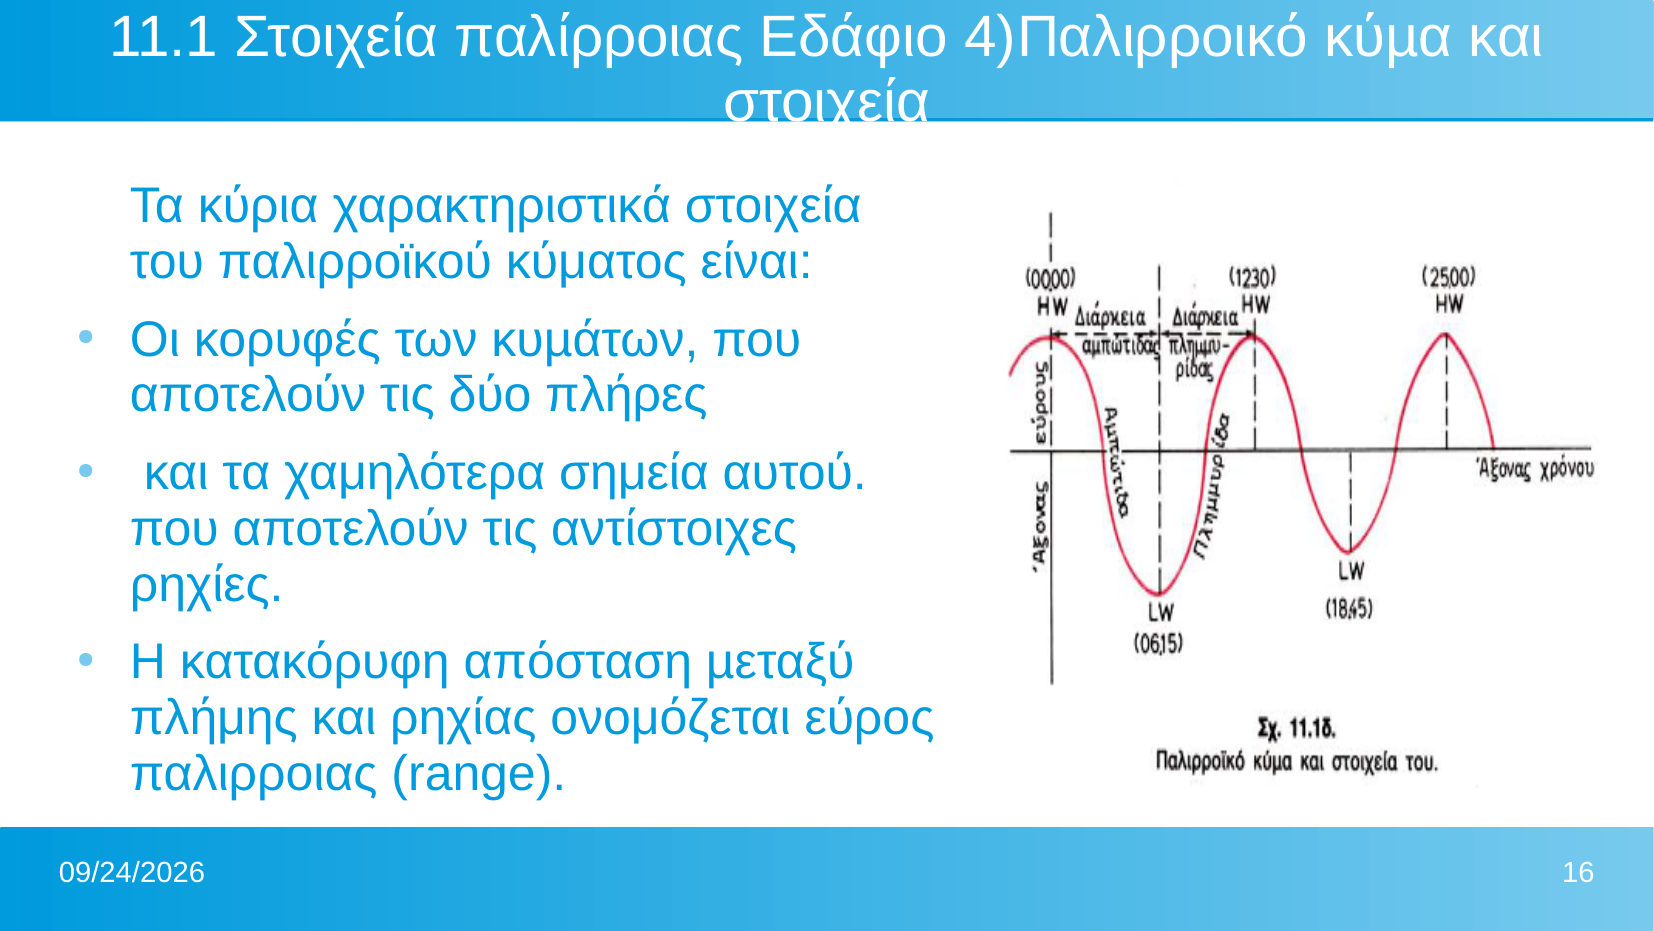

# 11.1 Στοιχεία παλίρροιας Εδάφιο 4)Παλιρροικό κύµα και στοιχεία
Τα κύρια χαρακτηριστικά στοιχεία του παλιρροϊκού κύματος είναι:
Οι κορυφές των κυµάτων, που αποτελούν τις δύο πλήρες
 και τα χαμηλότερα σημεία αυτού. που αποτελούν τις αντίστοιχες ρηχίες.
Η κατακόρυφη απόσταση µεταξύ πλήμης και ρηχίας ονομόζεται εύρος παλιρροιας (range).
16